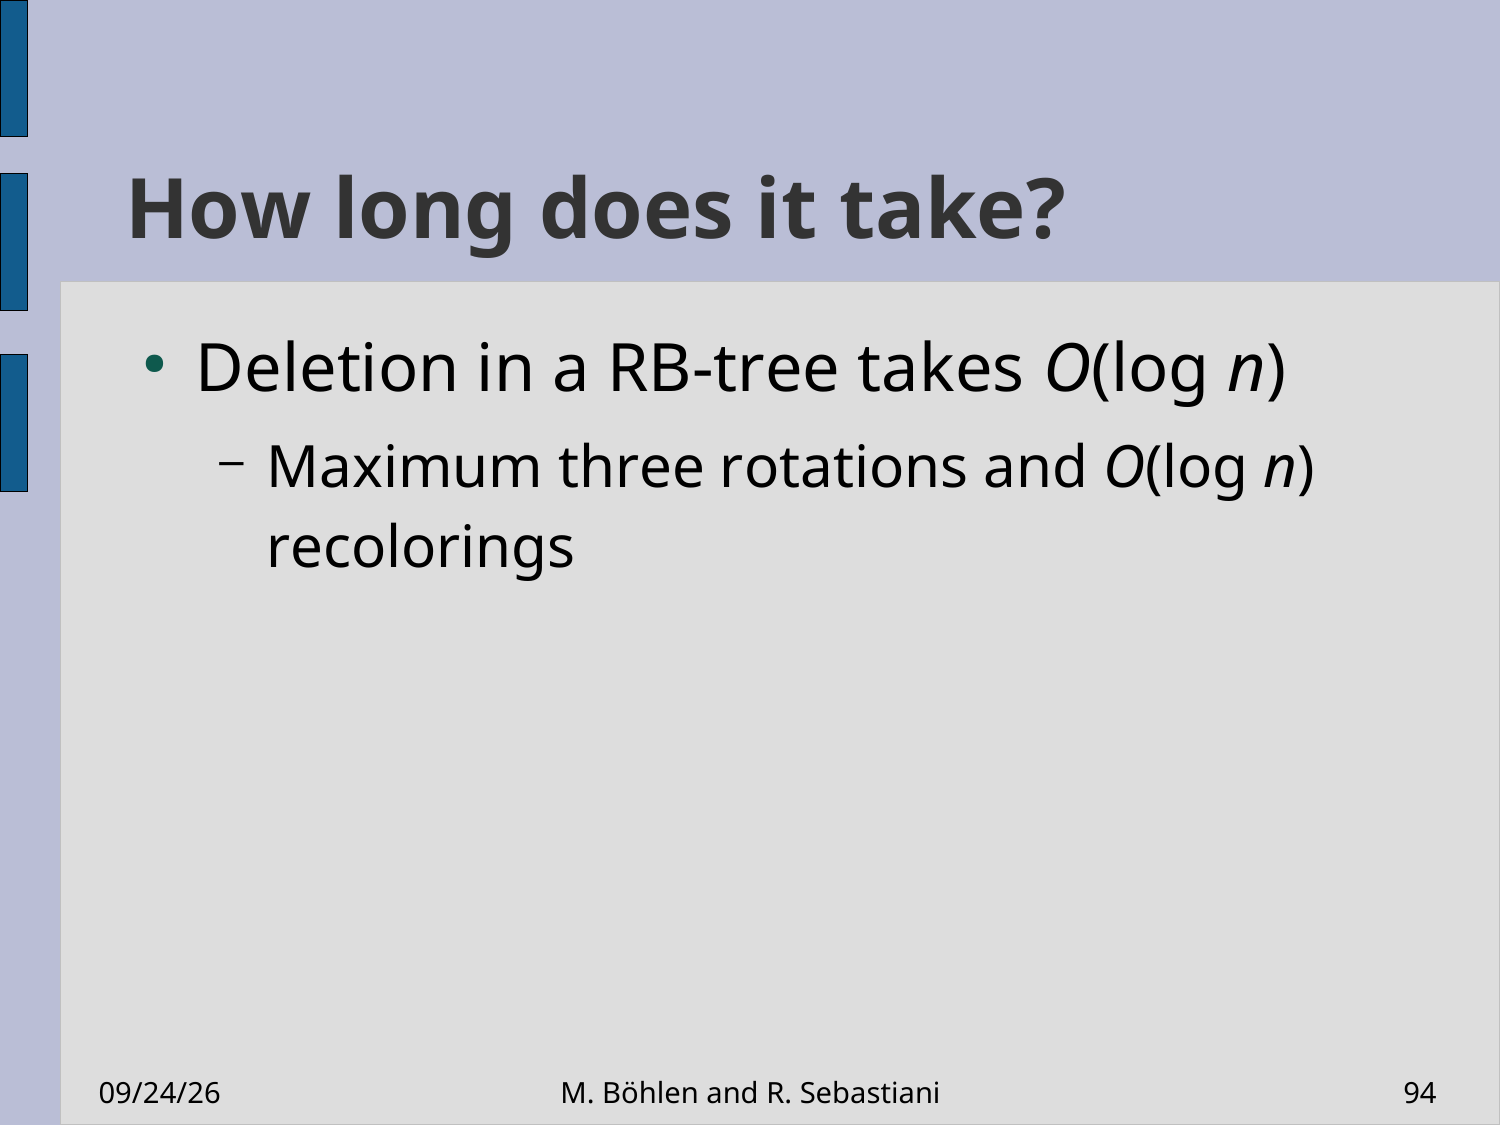

# How long does it take?
Deletion in a RB-tree takes O(log n)
Maximum three rotations and O(log n) recolorings
M. Böhlen and R. Sebastiani
94